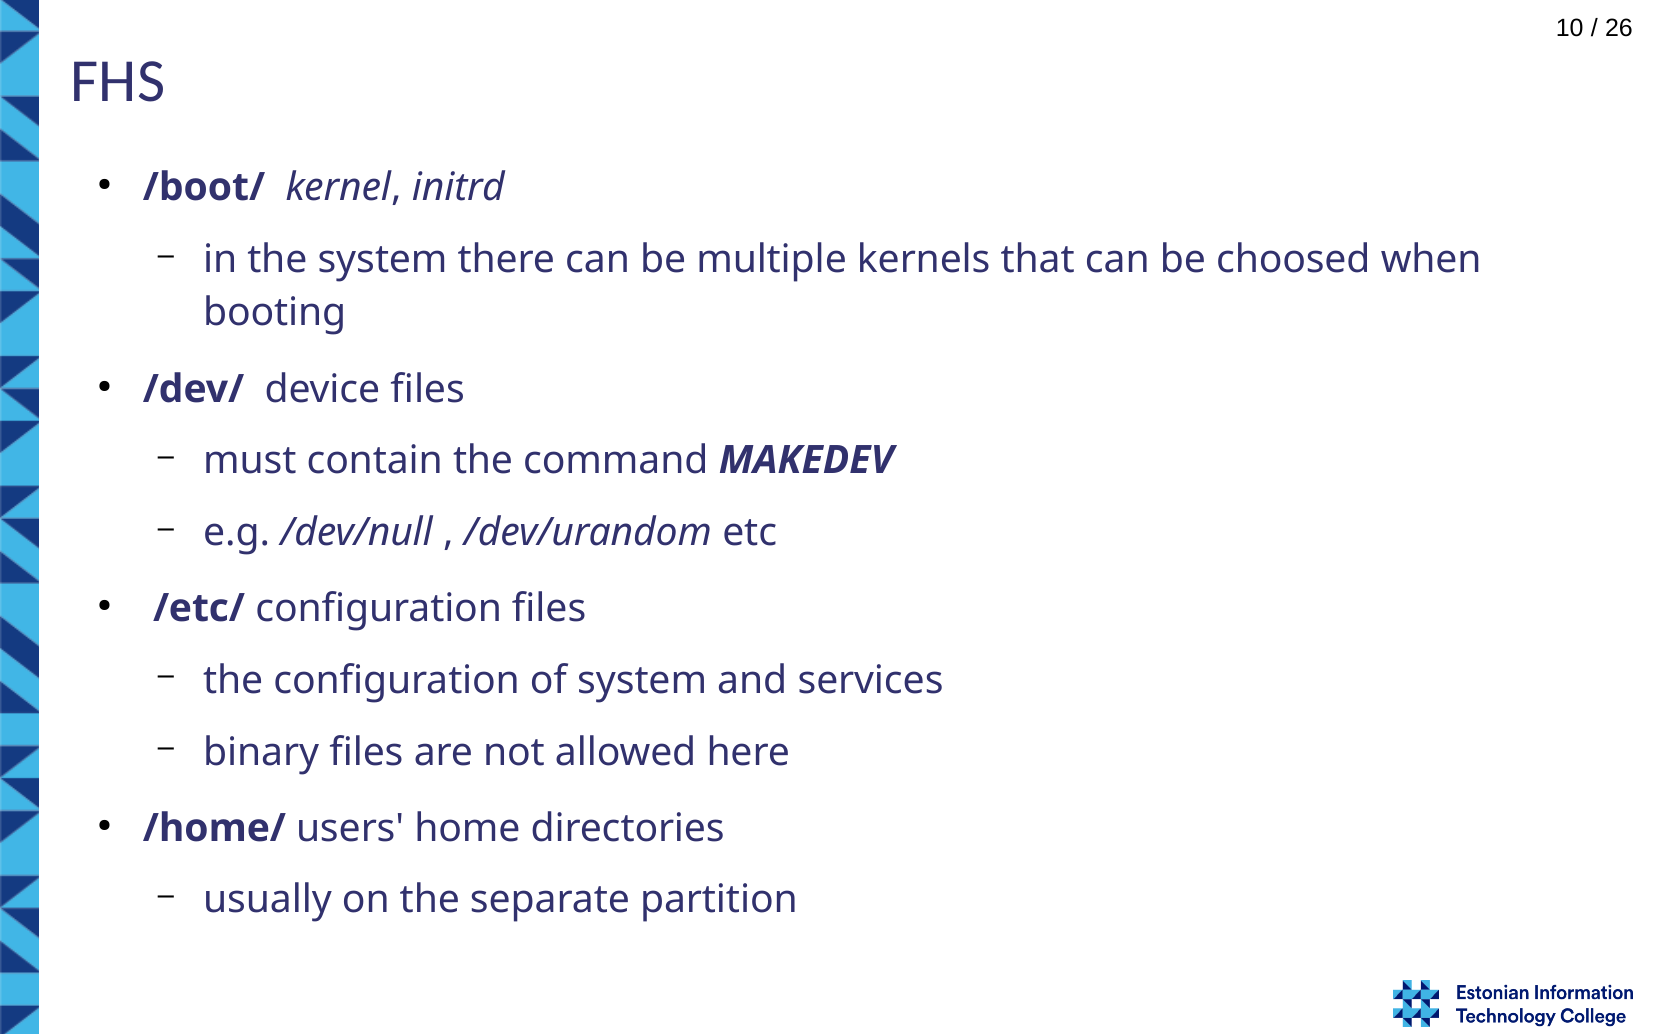

# FHS
/boot/ kernel, initrd
in the system there can be multiple kernels that can be choosed when booting
/dev/ device files
must contain the command MAKEDEV
e.g. /dev/null , /dev/urandom etc
 /etc/ configuration files
the configuration of system and services
binary files are not allowed here
/home/ users' home directories
usually on the separate partition